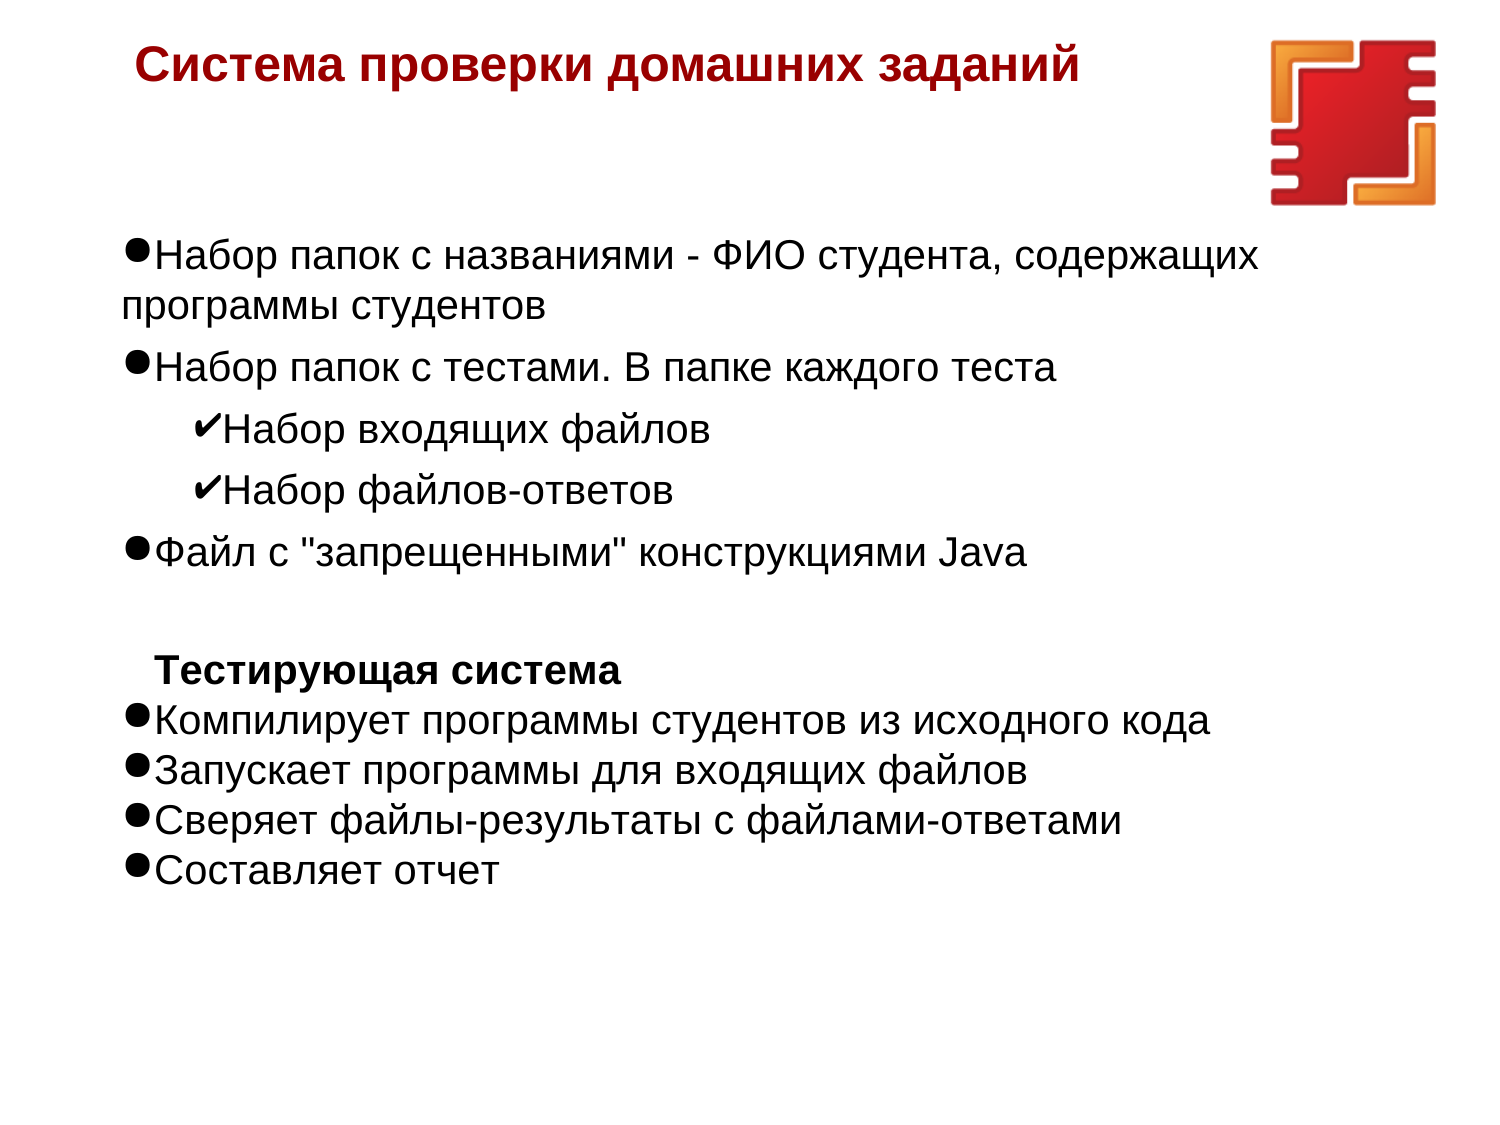

Система проверки домашних заданий
Набор папок с названиями - ФИО студента, содержащих программы студентов
Набор папок с тестами. В папке каждого теста
Набор входящих файлов
Набор файлов-ответов
Файл с "запрещенными" конструкциями Java
Тестирующая система
Компилирует программы студентов из исходного кода
Запускает программы для входящих файлов
Сверяет файлы-результаты с файлами-ответами
Составляет отчет